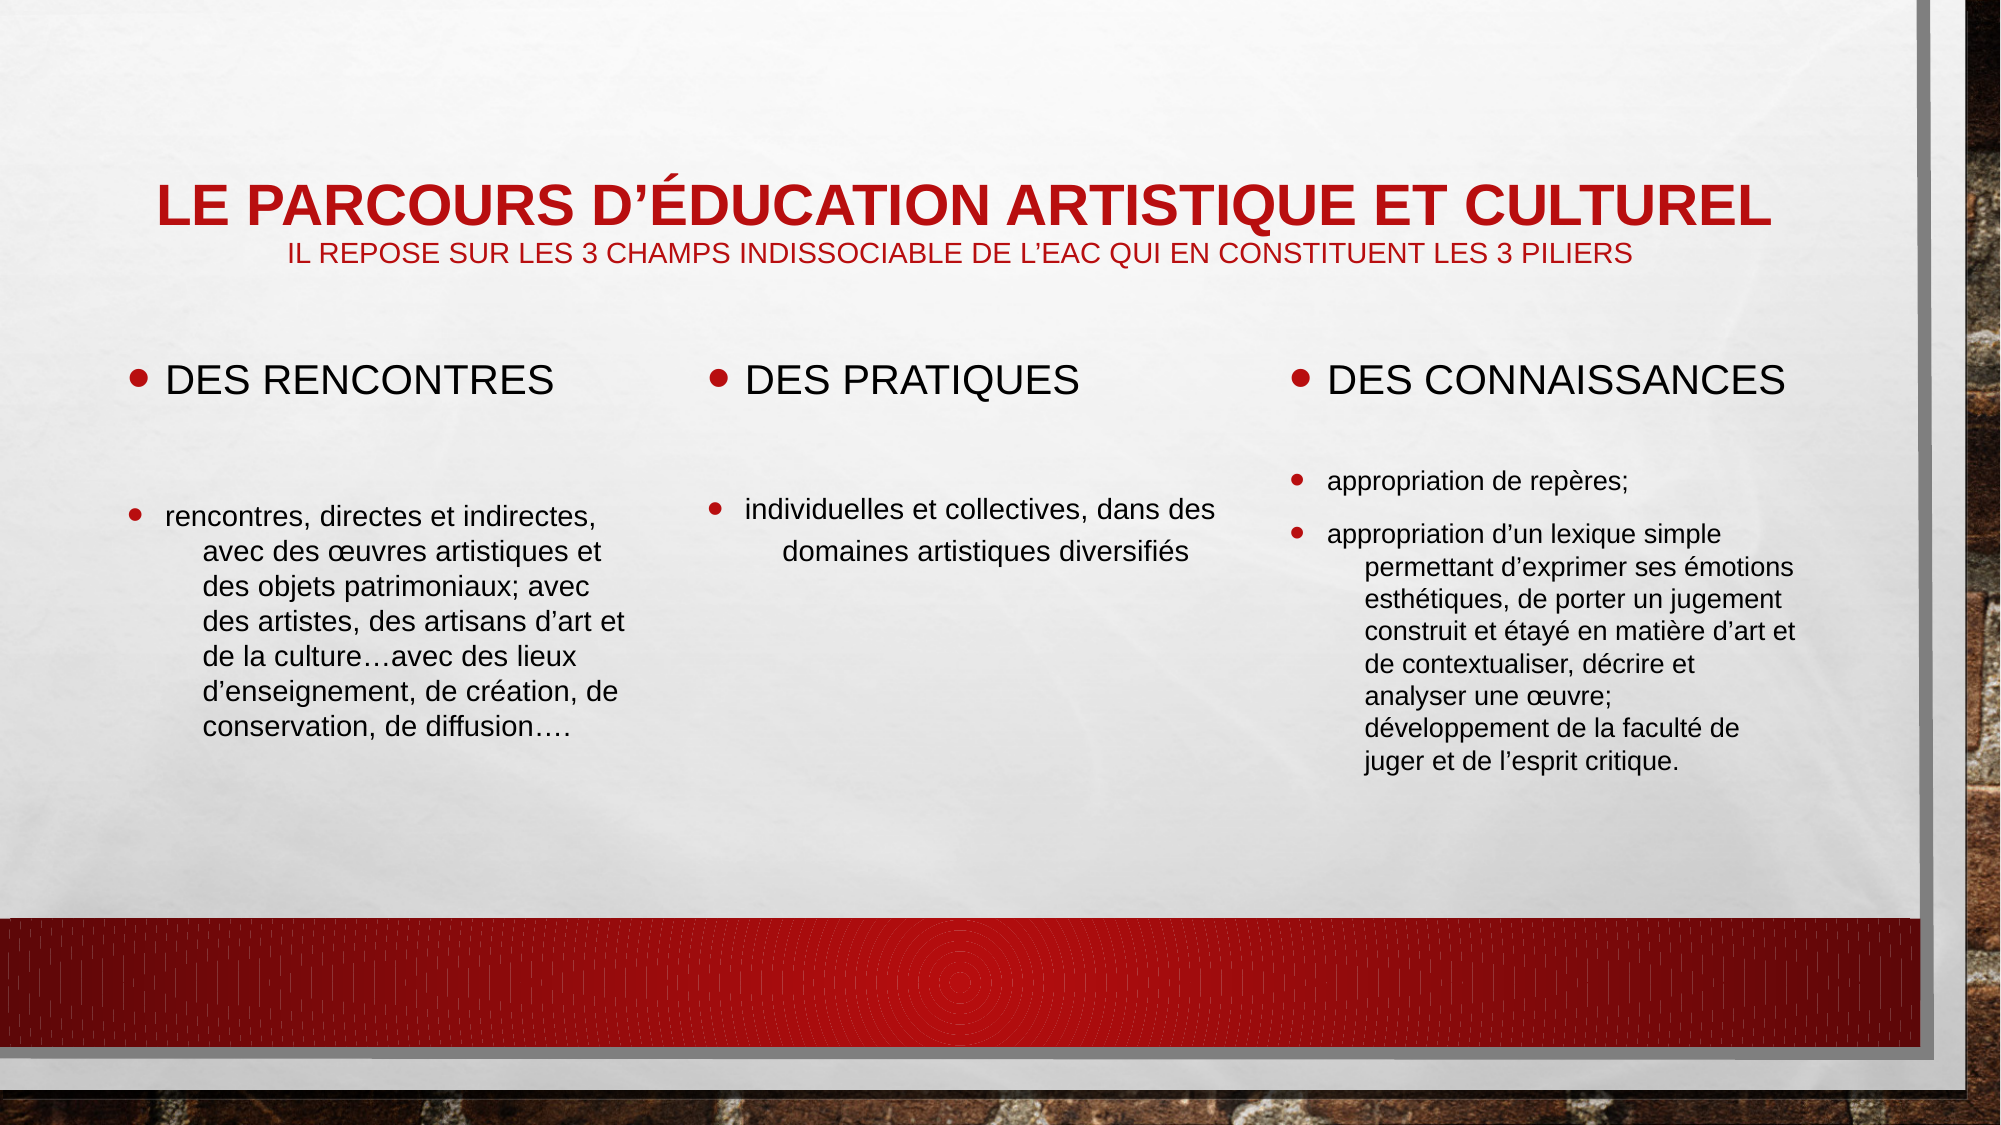

# Le parcours d’éducation artistique et culturel il repose sur les 3 champs indissociable de l’eAc qui en constituent les 3 piliers
DES RENCONTRES
Des pratiques
DES CONNAISSANCES
individuelles et collectives, dans des domaines artistiques diversifiés
rencontres, directes et indirectes, avec des œuvres artistiques et des objets patrimoniaux; avec des artistes, des artisans d’art et de la culture…avec des lieux d’enseignement, de création, de conservation, de diffusion….
appropriation de repères;
appropriation d’un lexique simple permettant d’exprimer ses émotions esthétiques, de porter un jugement construit et étayé en matière d’art et de contextualiser, décrire et analyser une œuvre; développement de la faculté de juger et de l’esprit critique.